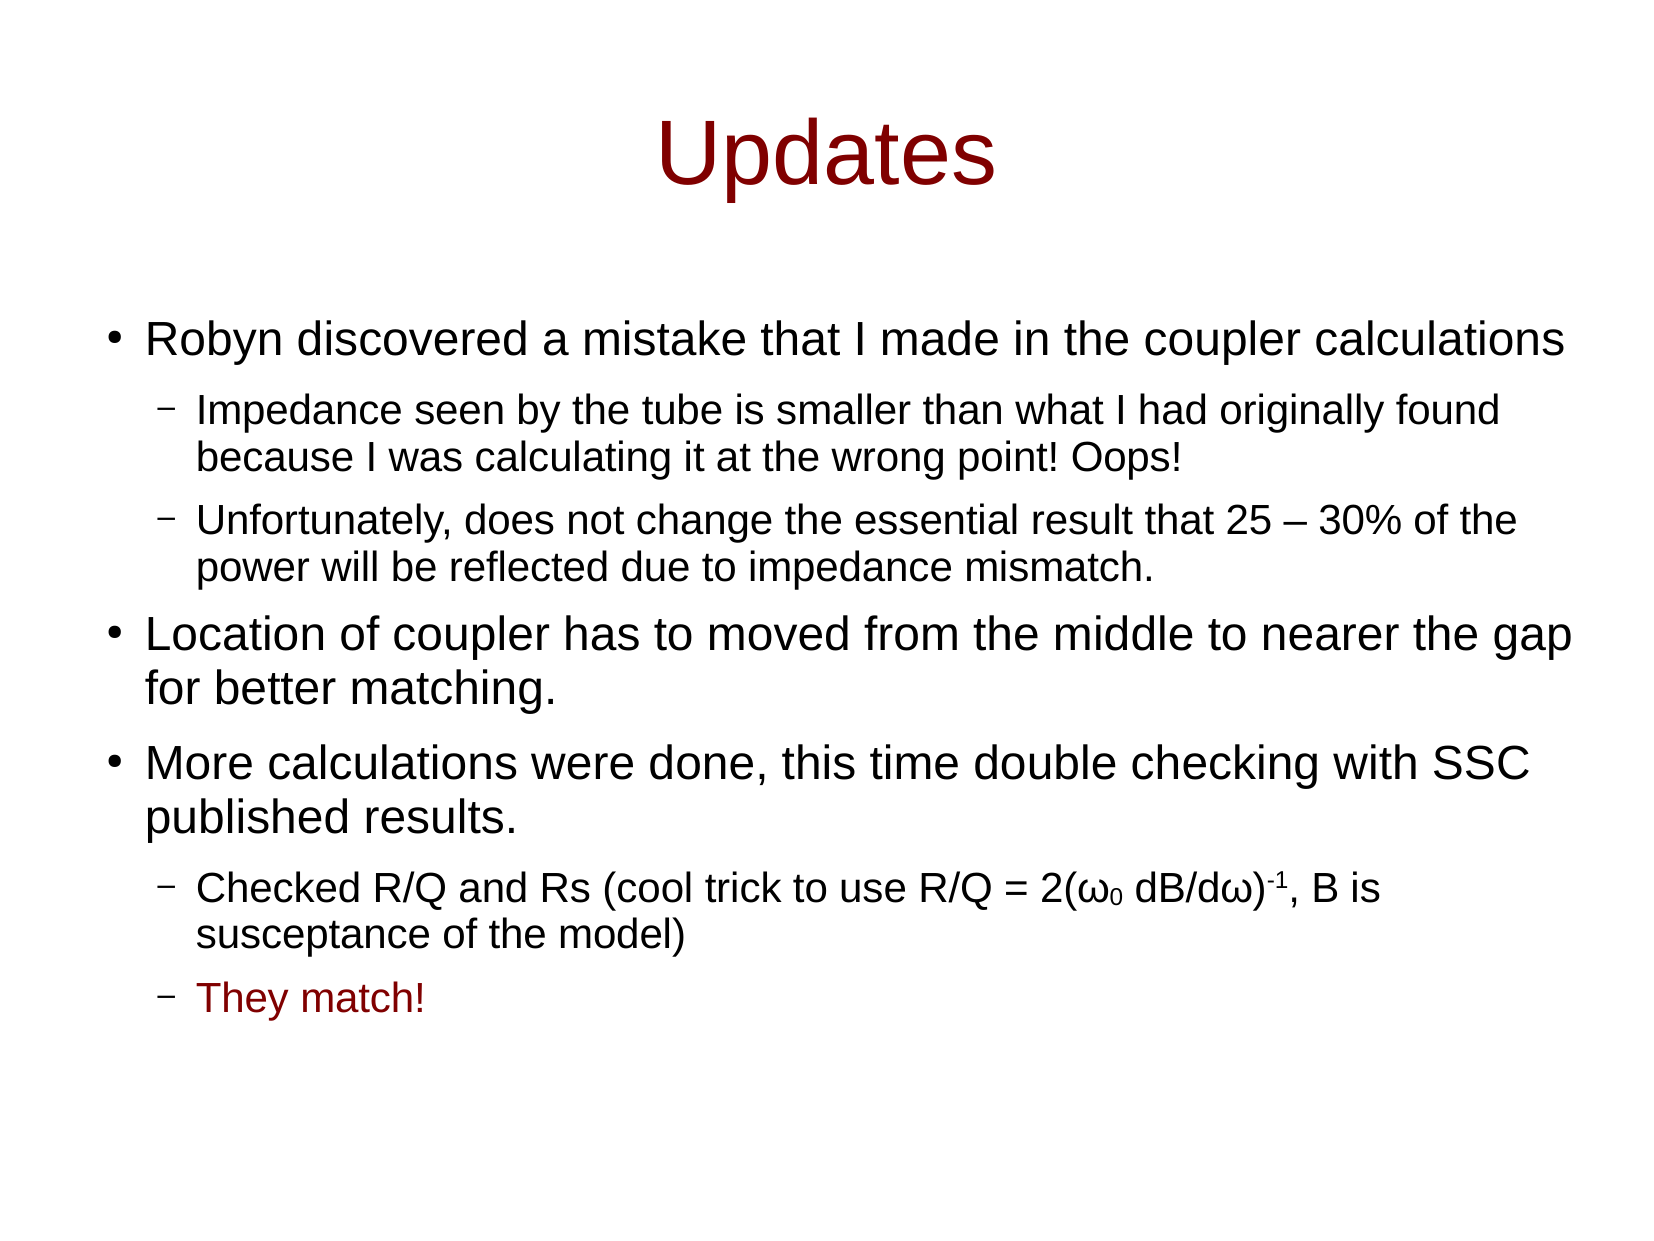

# Updates
Robyn discovered a mistake that I made in the coupler calculations
Impedance seen by the tube is smaller than what I had originally found because I was calculating it at the wrong point! Oops!
Unfortunately, does not change the essential result that 25 – 30% of the power will be reflected due to impedance mismatch.
Location of coupler has to moved from the middle to nearer the gap for better matching.
More calculations were done, this time double checking with SSC published results.
Checked R/Q and Rs (cool trick to use R/Q = 2(ω0 dB/dω)-1, B is susceptance of the model)
They match!